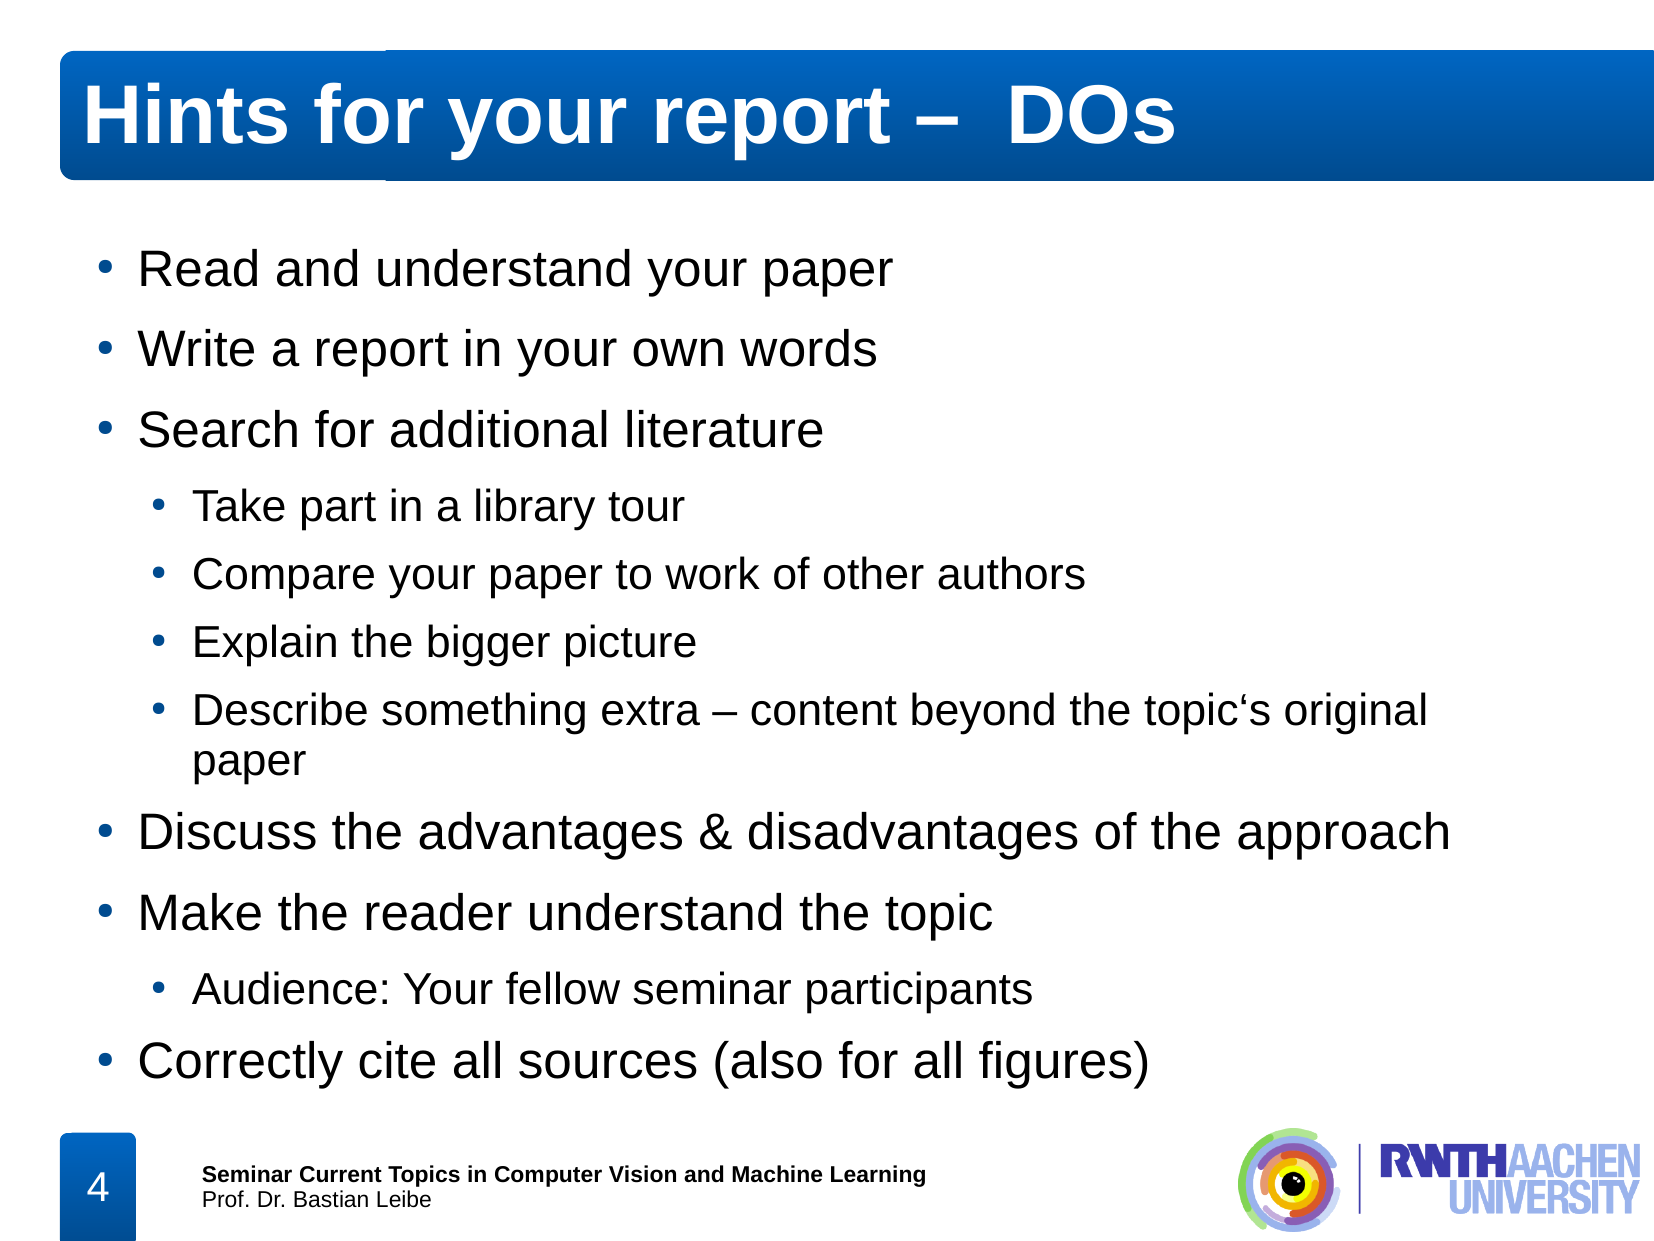

# Hints for your report – DOs
Read and understand your paper
Write a report in your own words
Search for additional literature
Take part in a library tour
Compare your paper to work of other authors
Explain the bigger picture
Describe something extra – content beyond the topic‘s original paper
Discuss the advantages & disadvantages of the approach
Make the reader understand the topic
Audience: Your fellow seminar participants
Correctly cite all sources (also for all figures)
4
TGF 2015 | October 29, 2015 | Delft